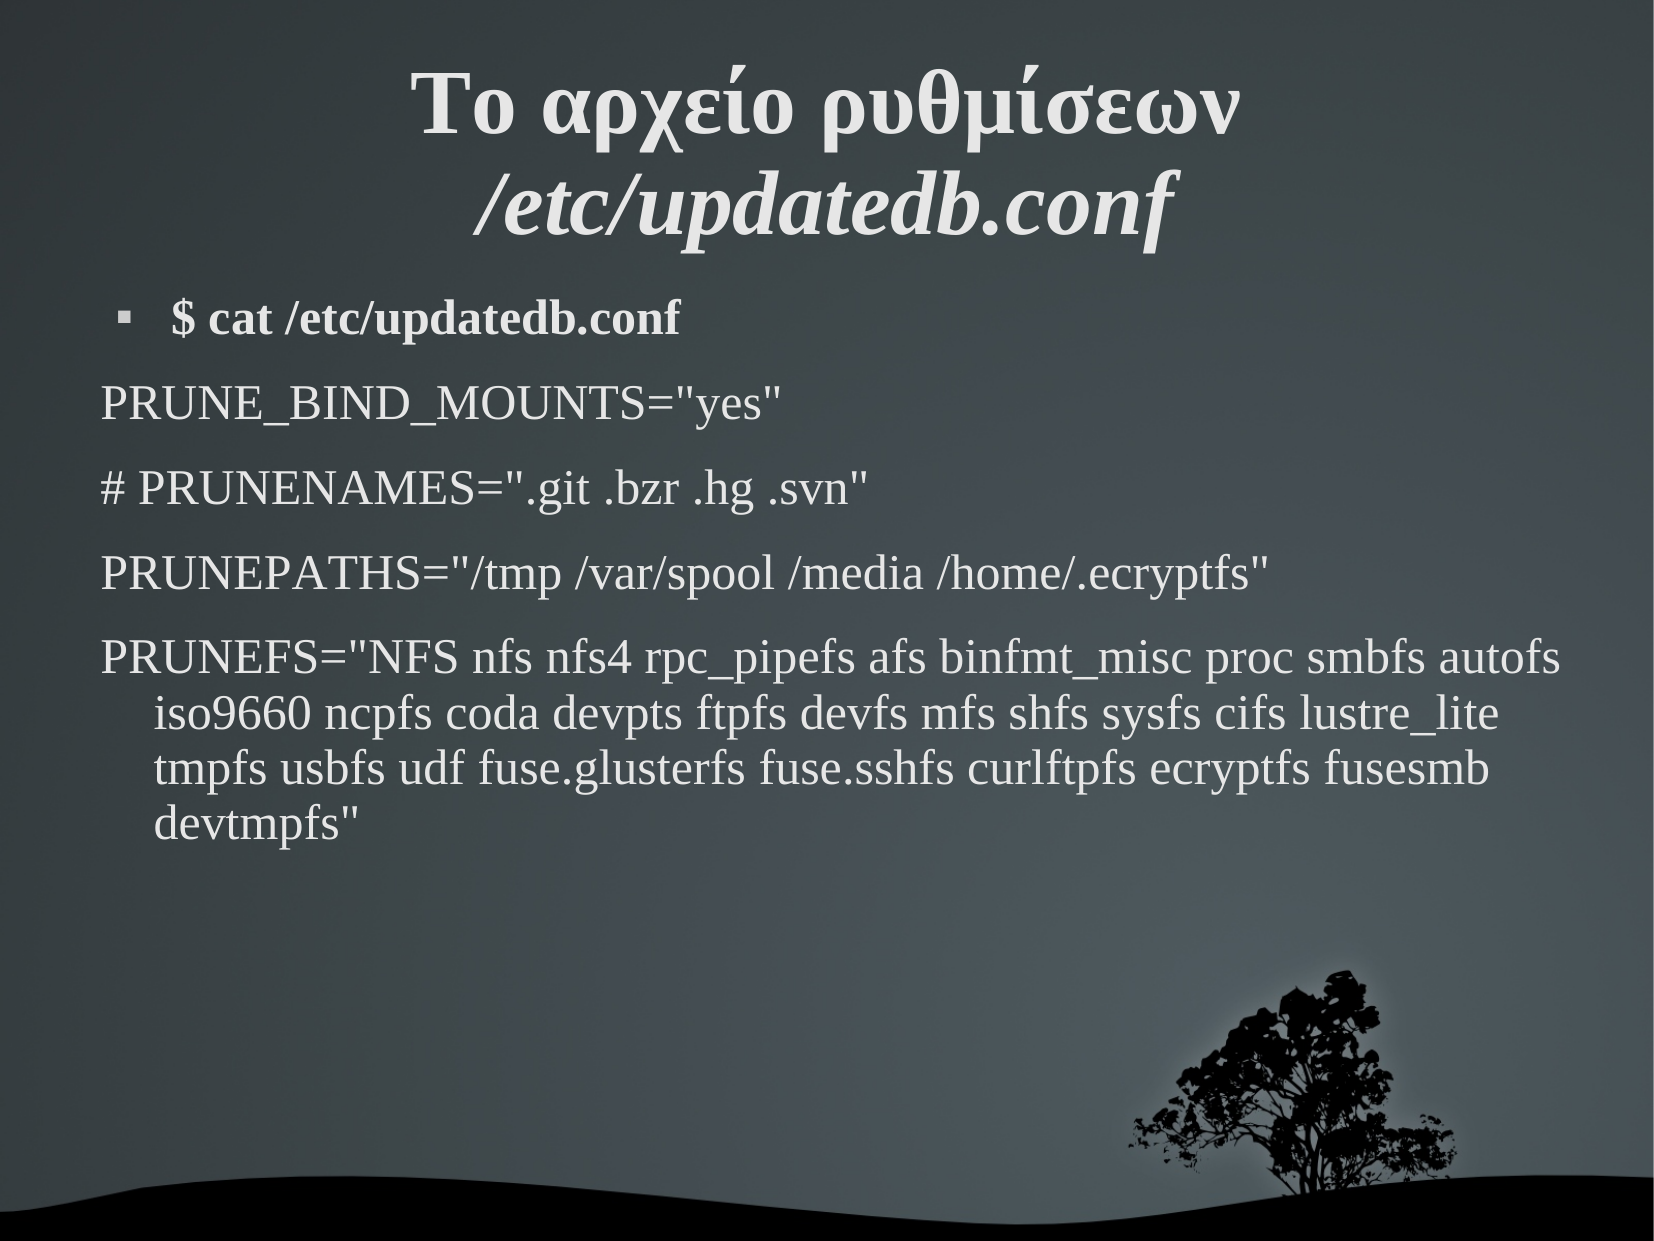

# Το αρχείο ρυθμίσεων /etc/updatedb.conf
$ cat /etc/updatedb.conf
PRUNE_BIND_MOUNTS="yes"
# PRUNENAMES=".git .bzr .hg .svn"
PRUNEPATHS="/tmp /var/spool /media /home/.ecryptfs"
PRUNEFS="NFS nfs nfs4 rpc_pipefs afs binfmt_misc proc smbfs autofs iso9660 ncpfs coda devpts ftpfs devfs mfs shfs sysfs cifs lustre_lite tmpfs usbfs udf fuse.glusterfs fuse.sshfs curlftpfs ecryptfs fusesmb devtmpfs"